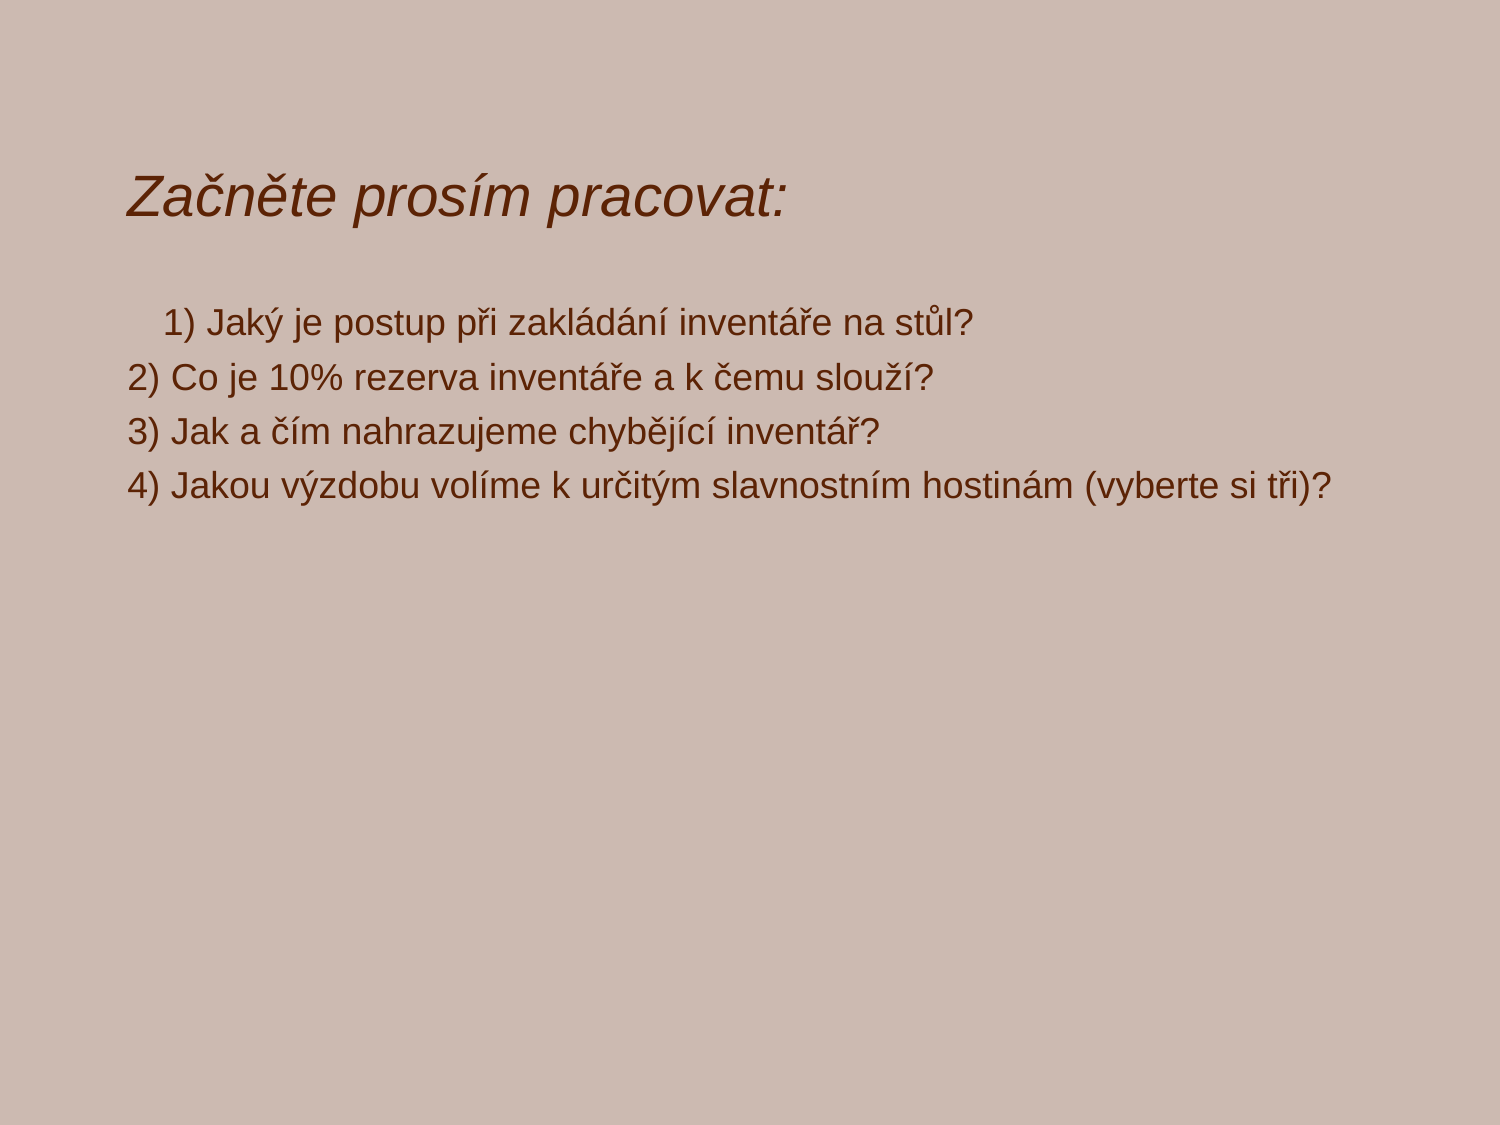

# Začněte prosím pracovat:
1) Jaký je postup při zakládání inventáře na stůl?
2) Co je 10% rezerva inventáře a k čemu slouží?
3) Jak a čím nahrazujeme chybějící inventář?
4) Jakou výzdobu volíme k určitým slavnostním hostinám (vyberte si tři)?